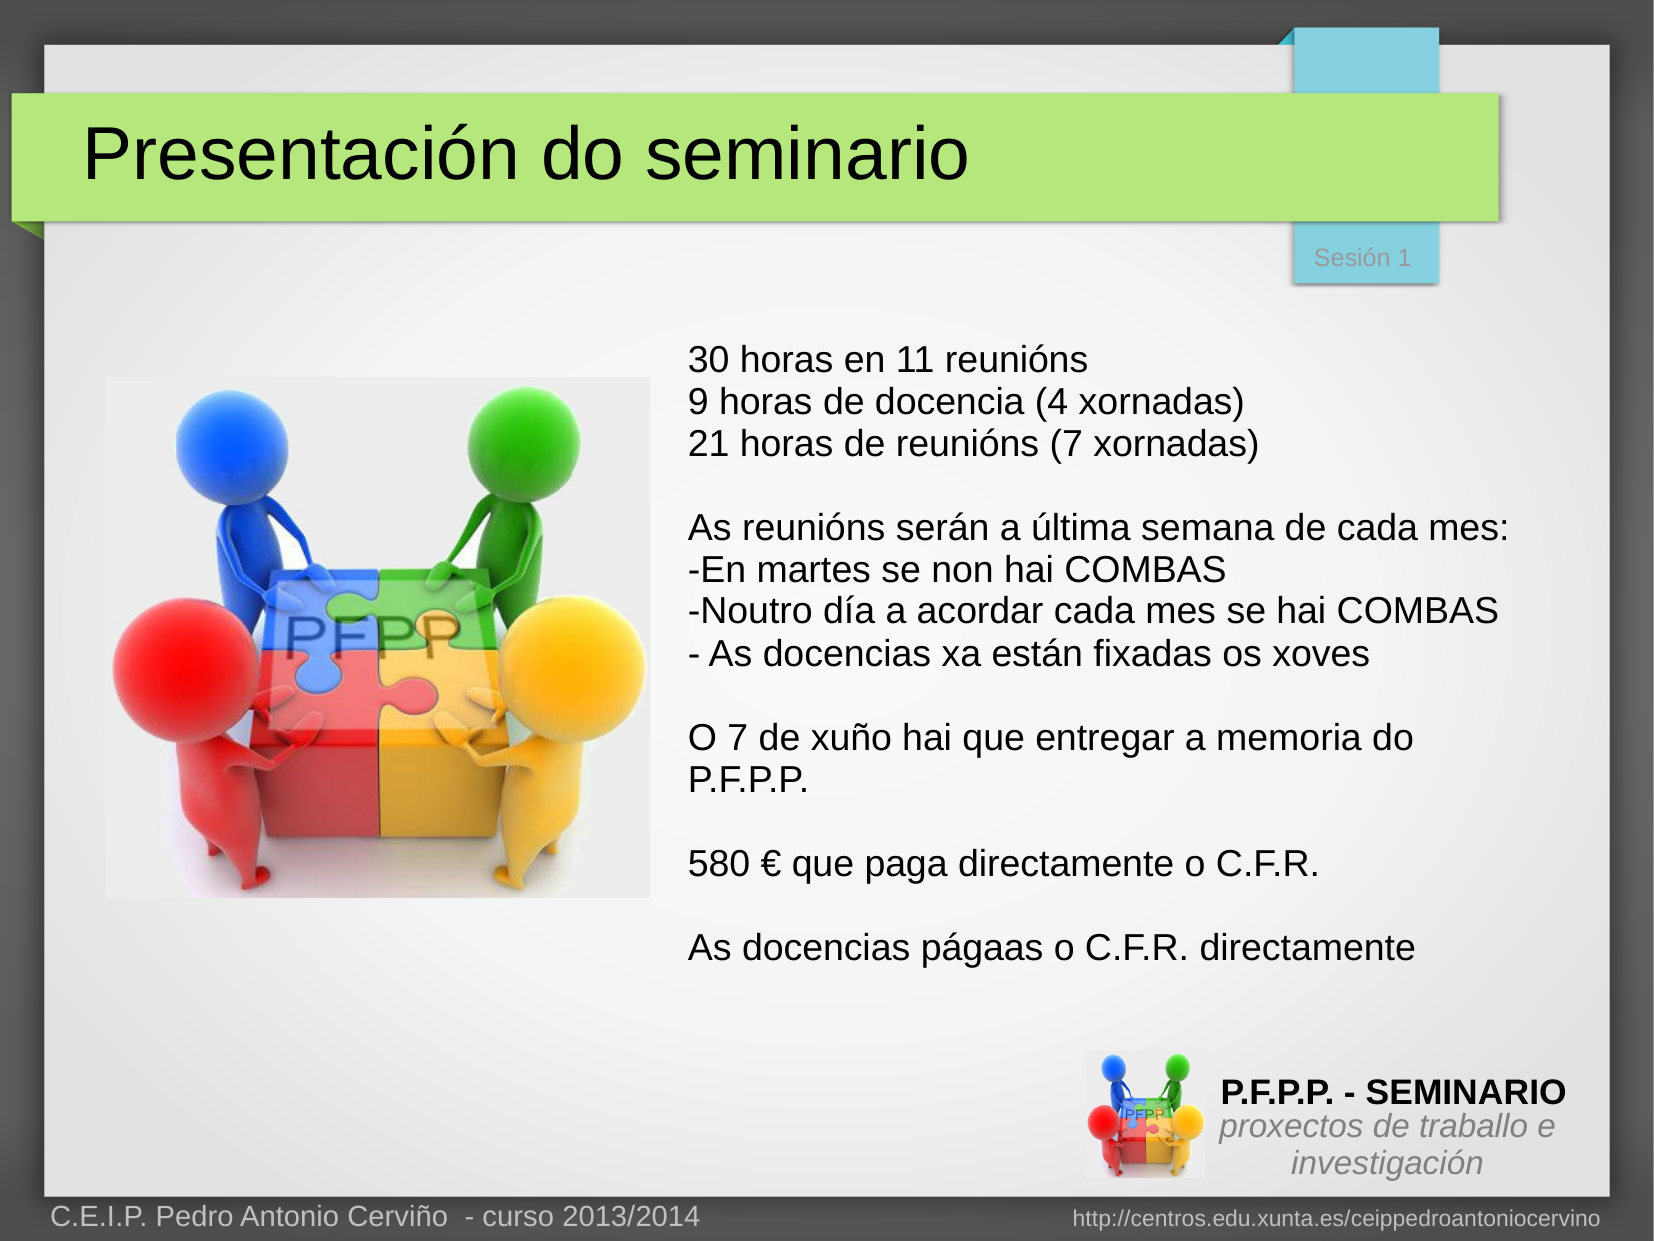

# Presentación do seminario
Sesión 1
30 horas en 11 reunións
9 horas de docencia (4 xornadas)
21 horas de reunións (7 xornadas)
As reunións serán a última semana de cada mes:
-En martes se non hai COMBAS
-Noutro día a acordar cada mes se hai COMBAS
- As docencias xa están fixadas os xoves
O 7 de xuño hai que entregar a memoria do P.F.P.P.
580 € que paga directamente o C.F.R.
As docencias págaas o C.F.R. directamente
P.F.P.P. - SEMINARIO
proxectos de traballo e investigación
C.E.I.P. Pedro Antonio Cerviño - curso 2013/2014 http://centros.edu.xunta.es/ceippedroantoniocervino